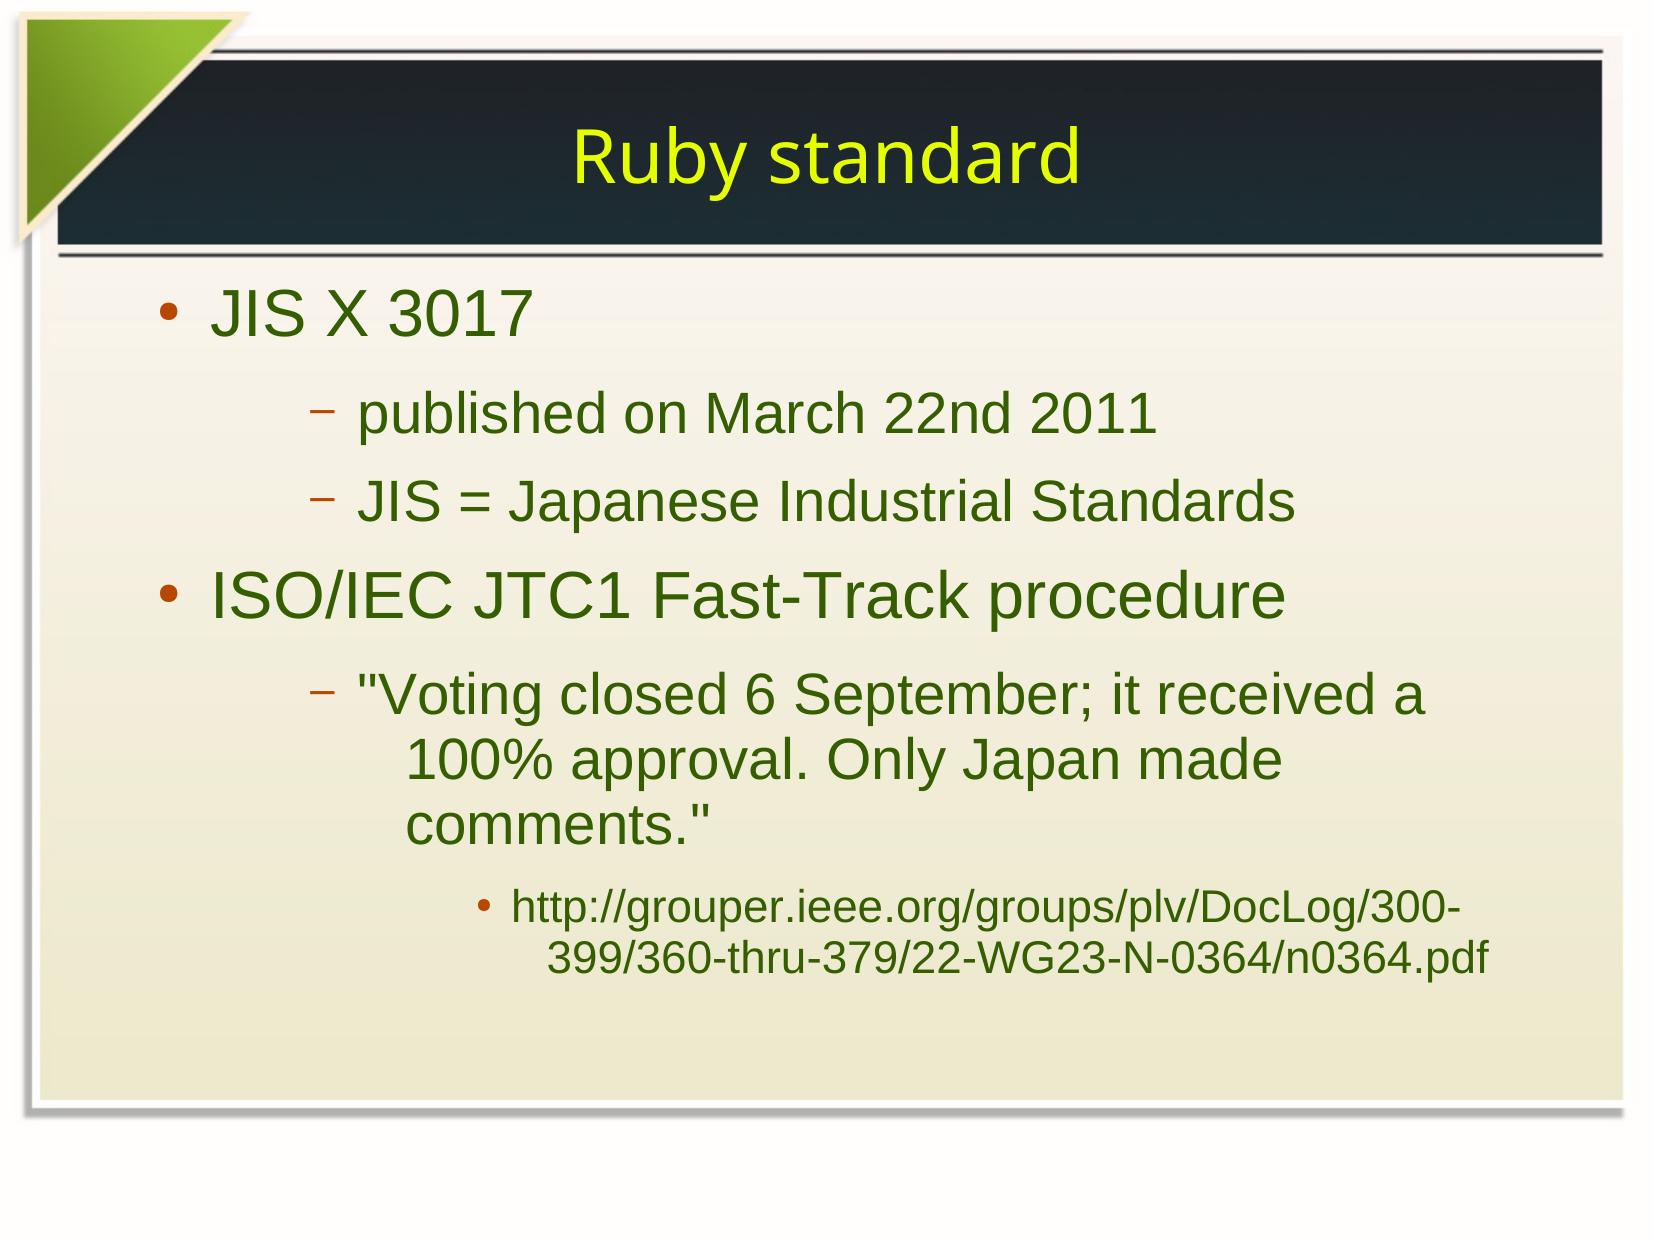

# Ruby standard
JIS X 3017
published on March 22nd 2011
JIS = Japanese Industrial Standards
ISO/IEC JTC1 Fast-Track procedure
"Voting closed 6 September; it received a 100% approval. Only Japan made comments."
http://grouper.ieee.org/groups/plv/DocLog/300-399/360-thru-379/22-WG23-N-0364/n0364.pdf